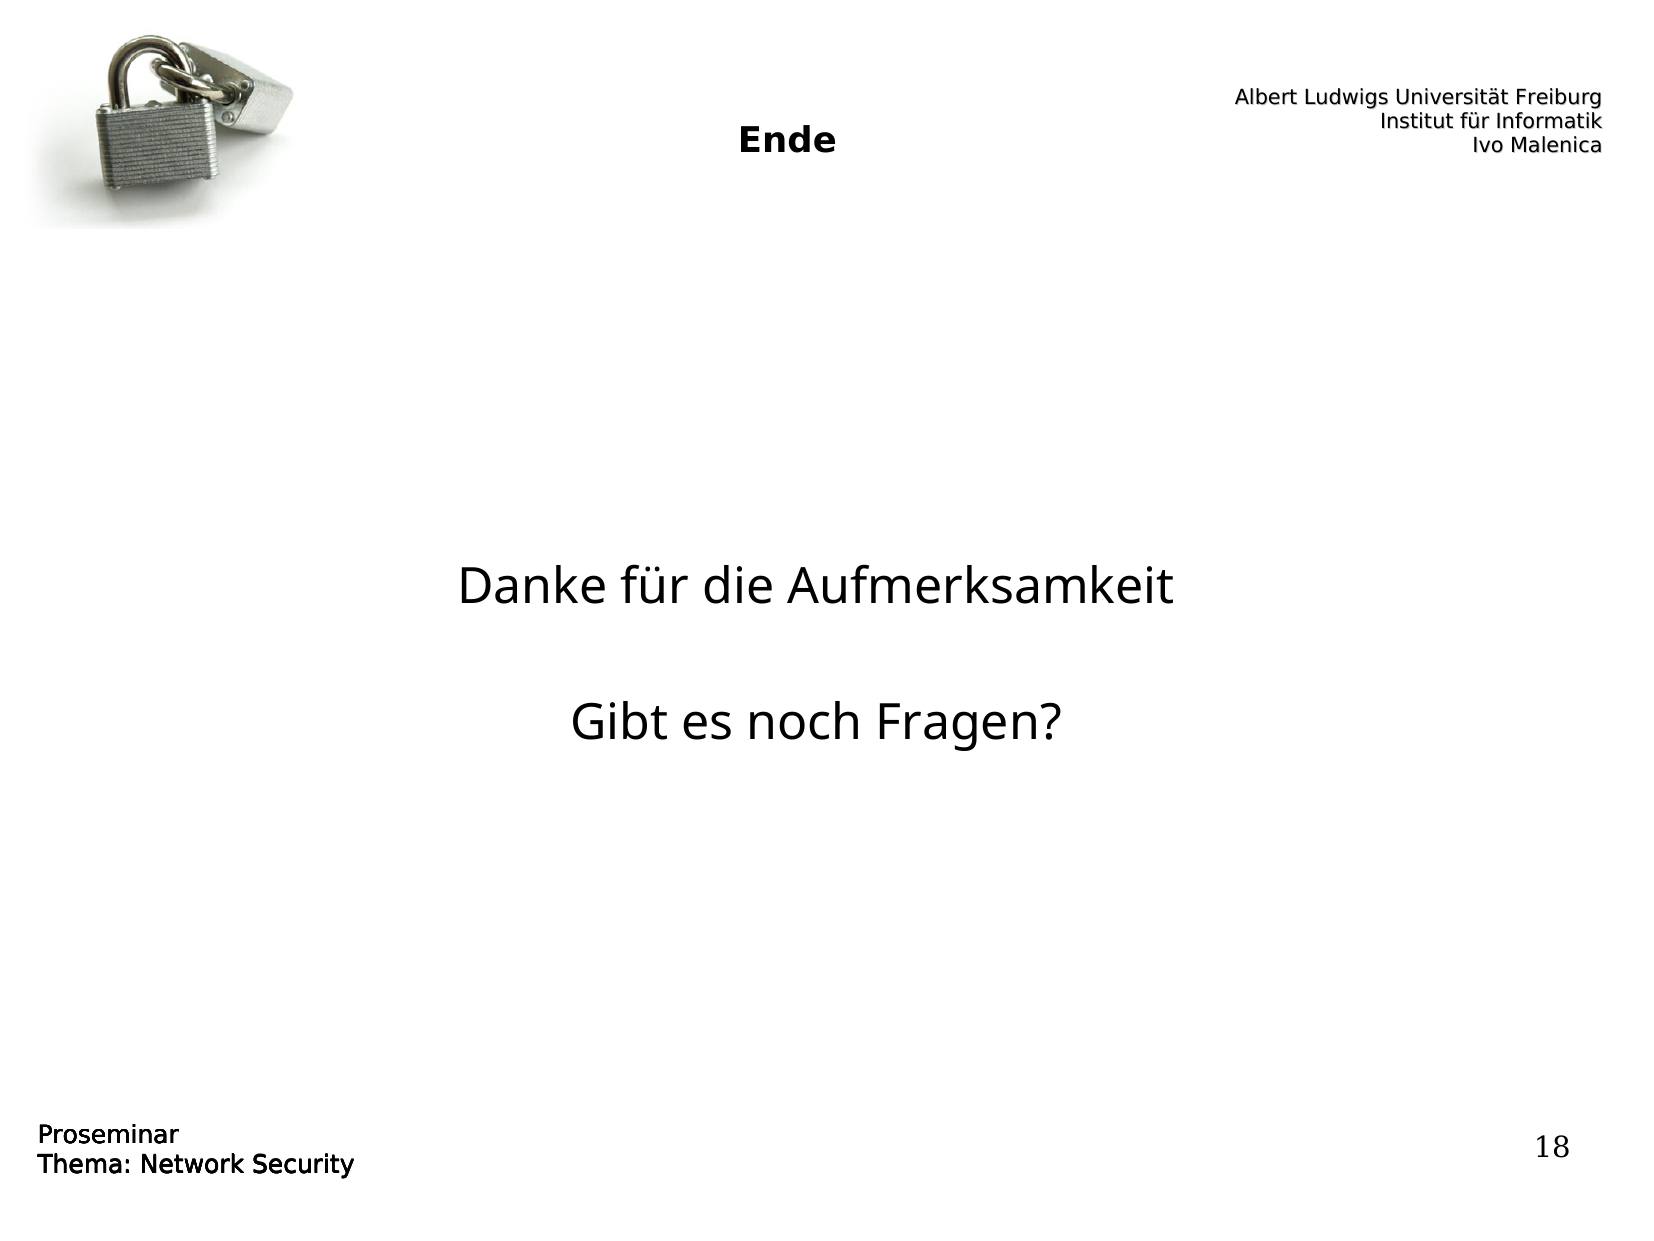

Albert Ludwigs Universität Freiburg
Institut für Informatik
Ivo Malenica
Ende
Danke für die Aufmerksamkeit
Gibt es noch Fragen?
# Proseminar Thema: Network Security
Proseminar
Thema: Network Security
Proseminar
Thema: Network Security
Proseminar
Thema: Network Security
Proseminar
Thema: Network Security
18